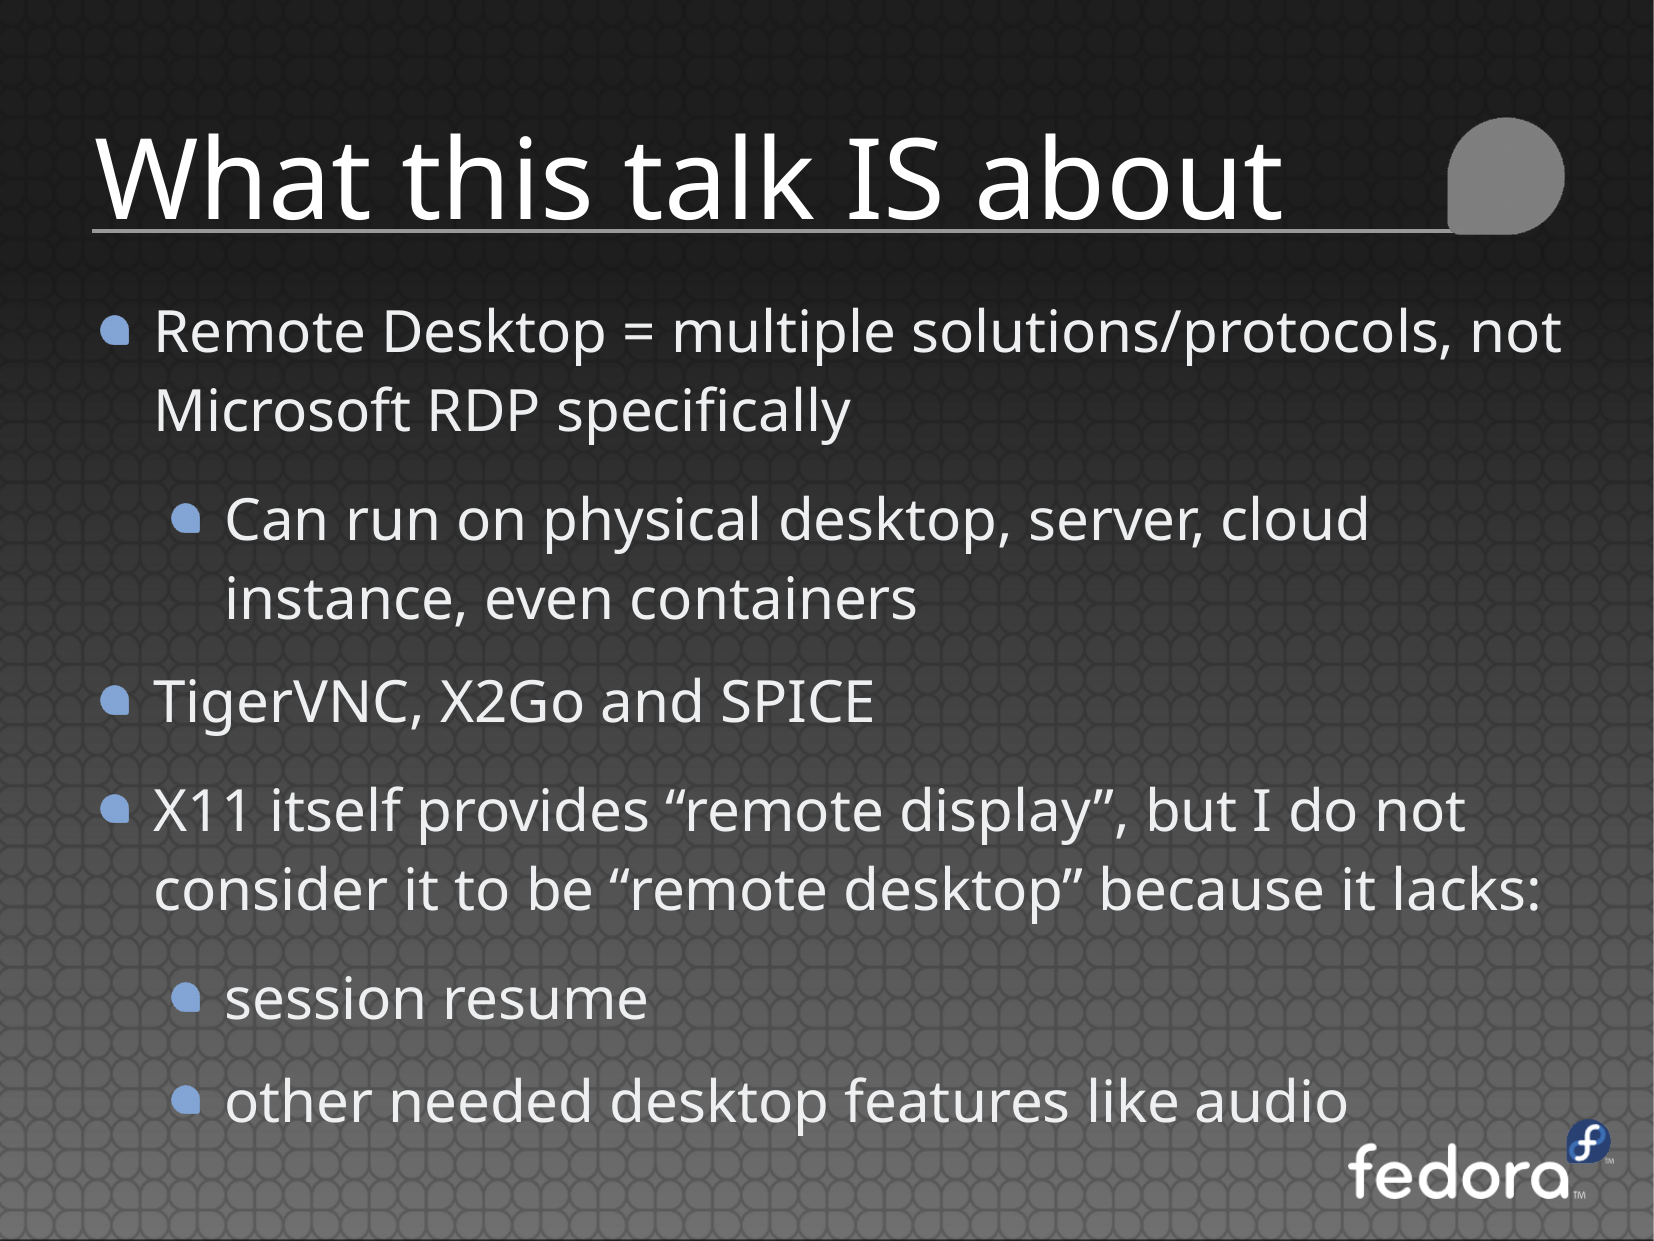

What this talk IS about
# Remote Desktop = multiple solutions/protocols, not Microsoft RDP specifically
Can run on physical desktop, server, cloud instance, even containers
TigerVNC, X2Go and SPICE
X11 itself provides “remote display”, but I do not consider it to be “remote desktop” because it lacks:
session resume
other needed desktop features like audio